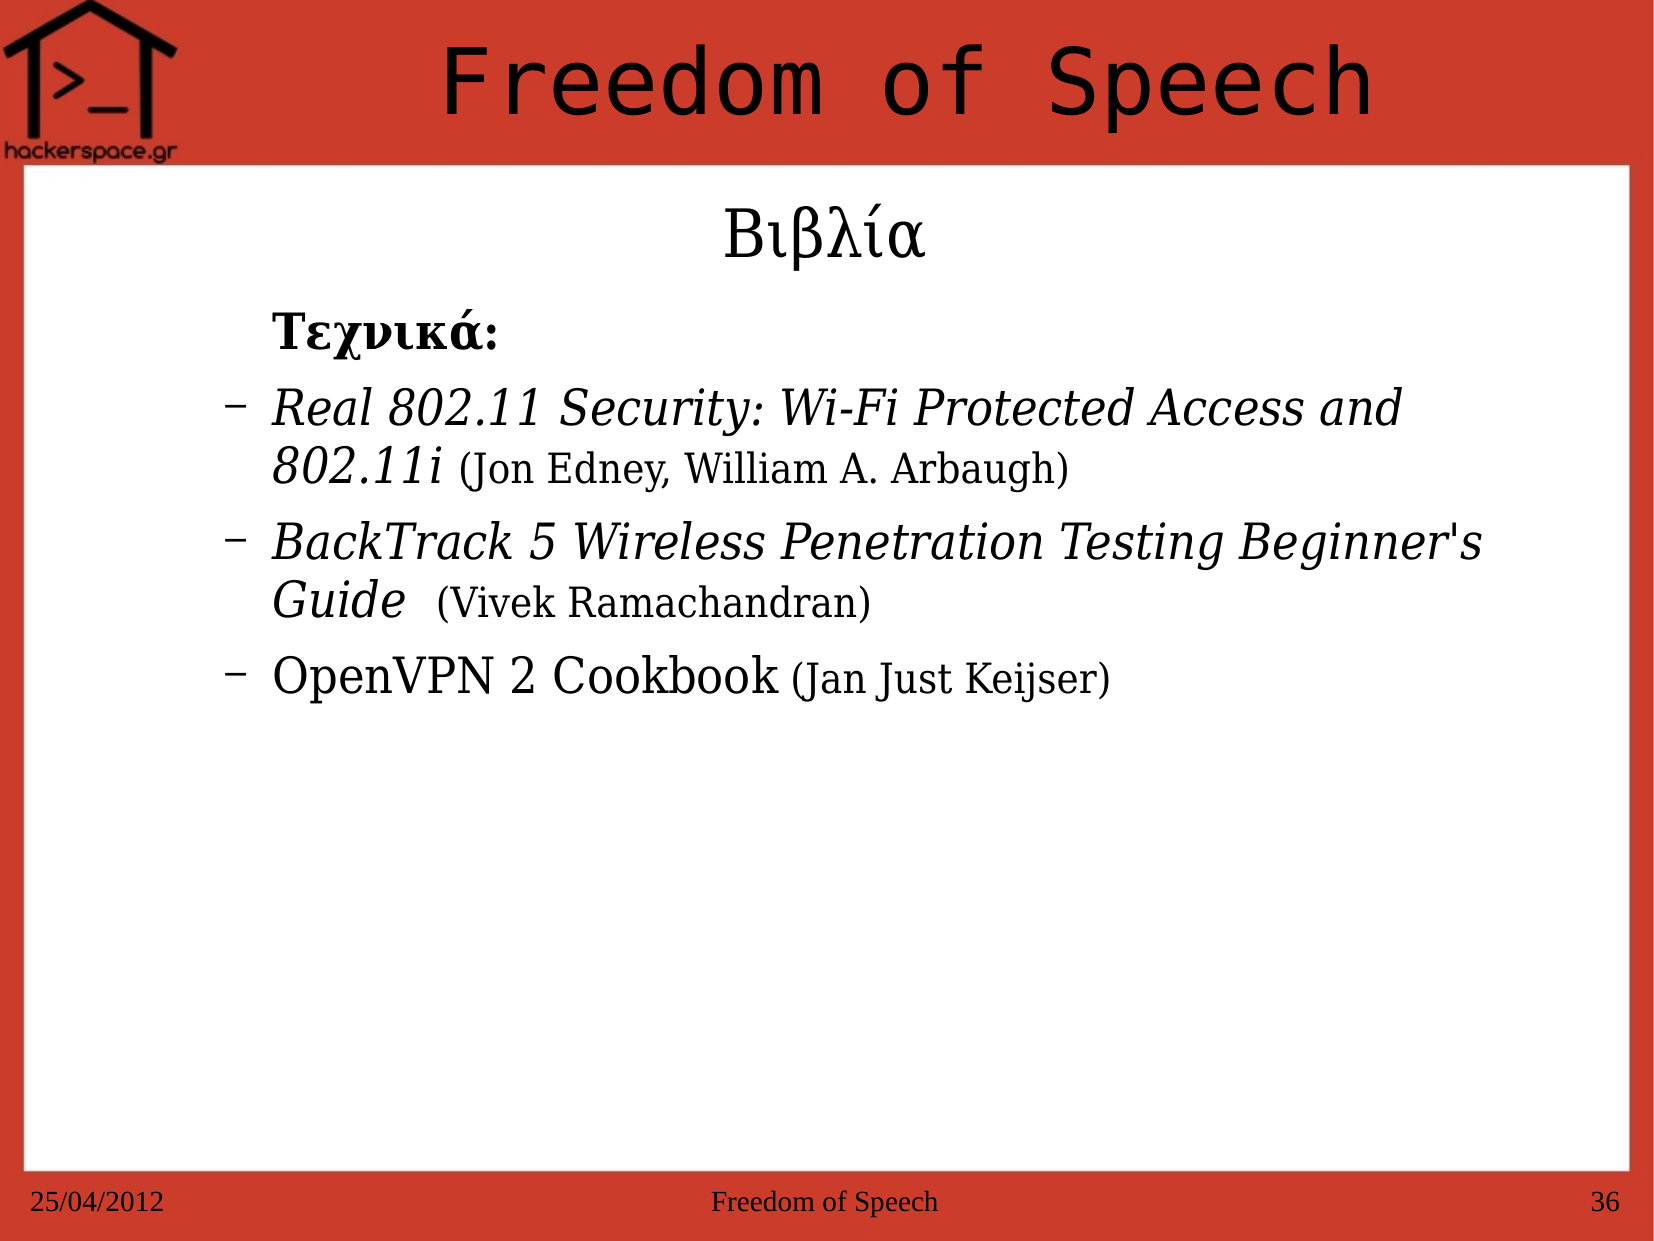

# Freedom of Speech
Βιβλία
Τεχνικά:
Real 802.11 Security: Wi-Fi Protected Access and 802.11i (Jon Edney, William A. Arbaugh)
BackTrack 5 Wireless Penetration Testing Beginner's Guide (Vivek Ramachandran)
OpenVPN 2 Cookbook (Jan Just Keijser)
25/04/2012
Freedom of Speech
36